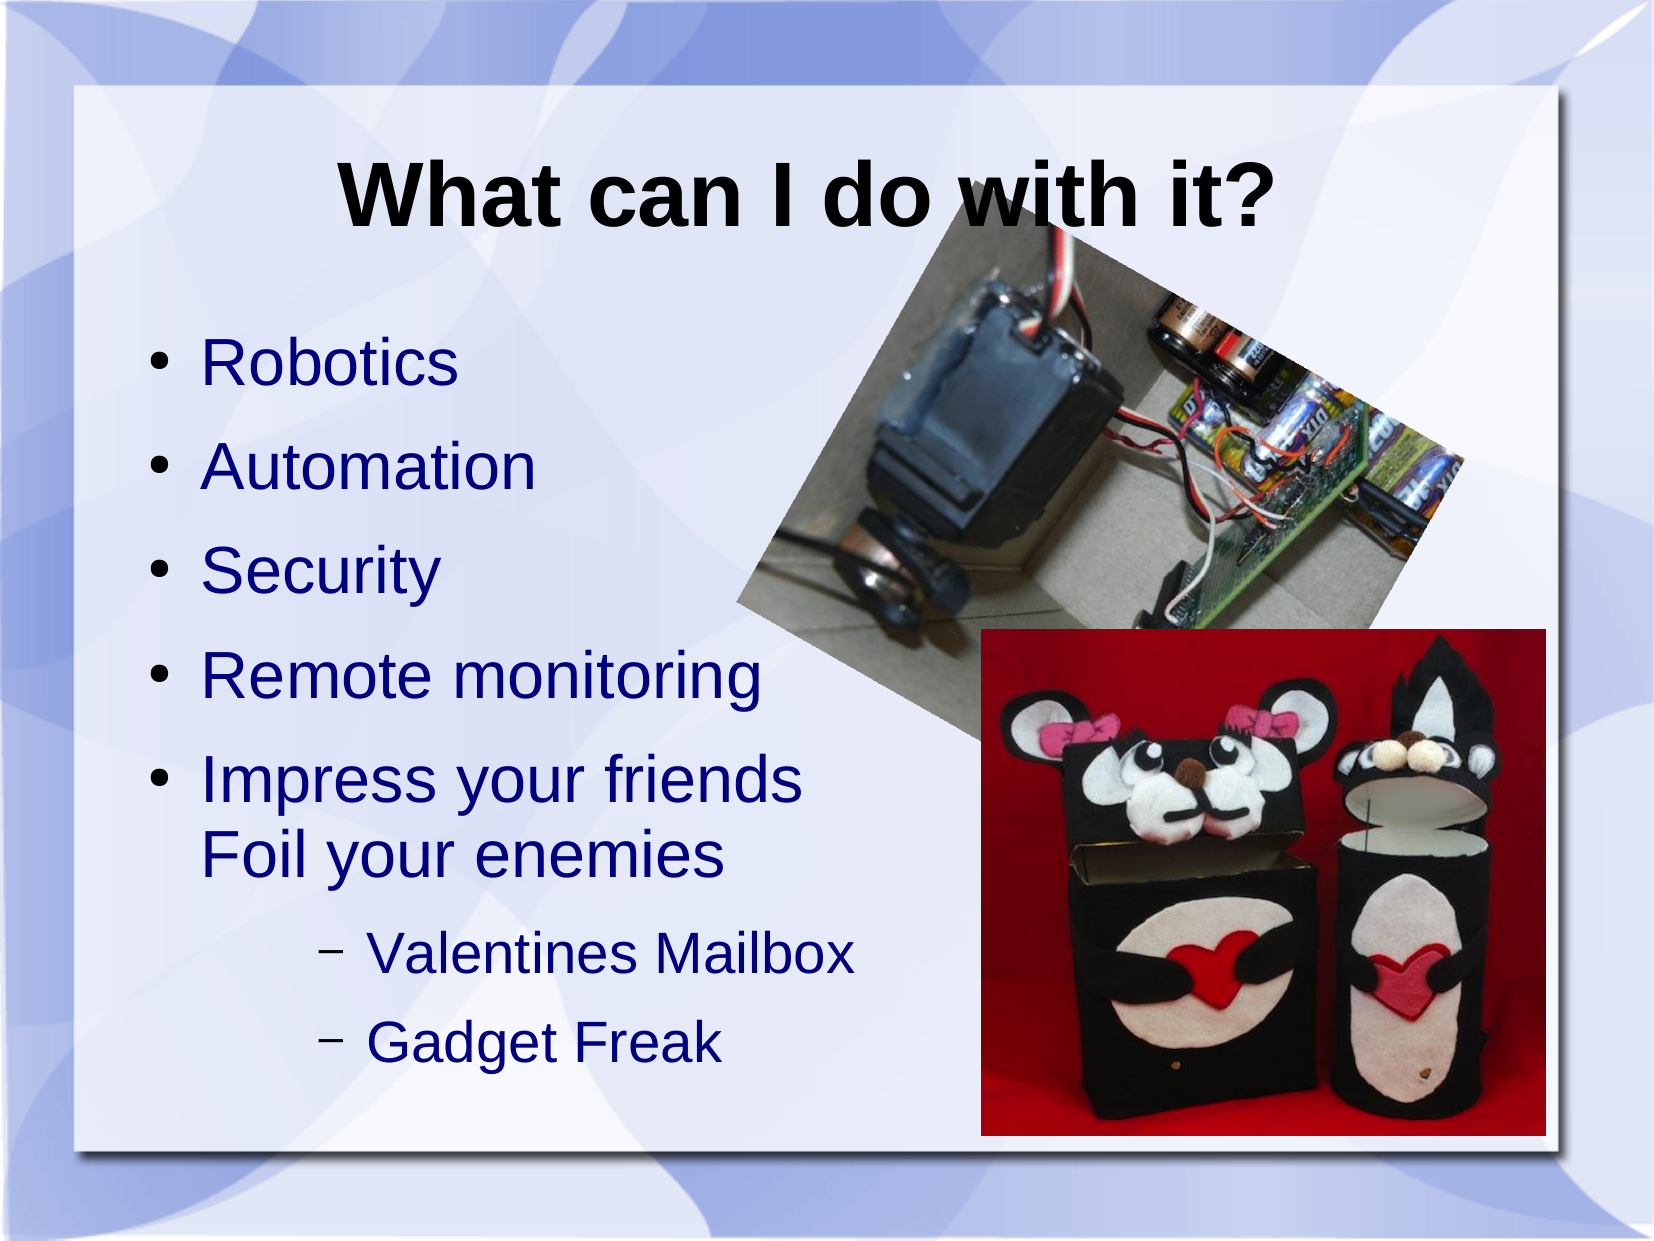

# What can I do with it?
Robotics
Automation
Security
Remote monitoring
Impress your friends
Foil your enemies
Valentines Mailbox
Gadget Freak